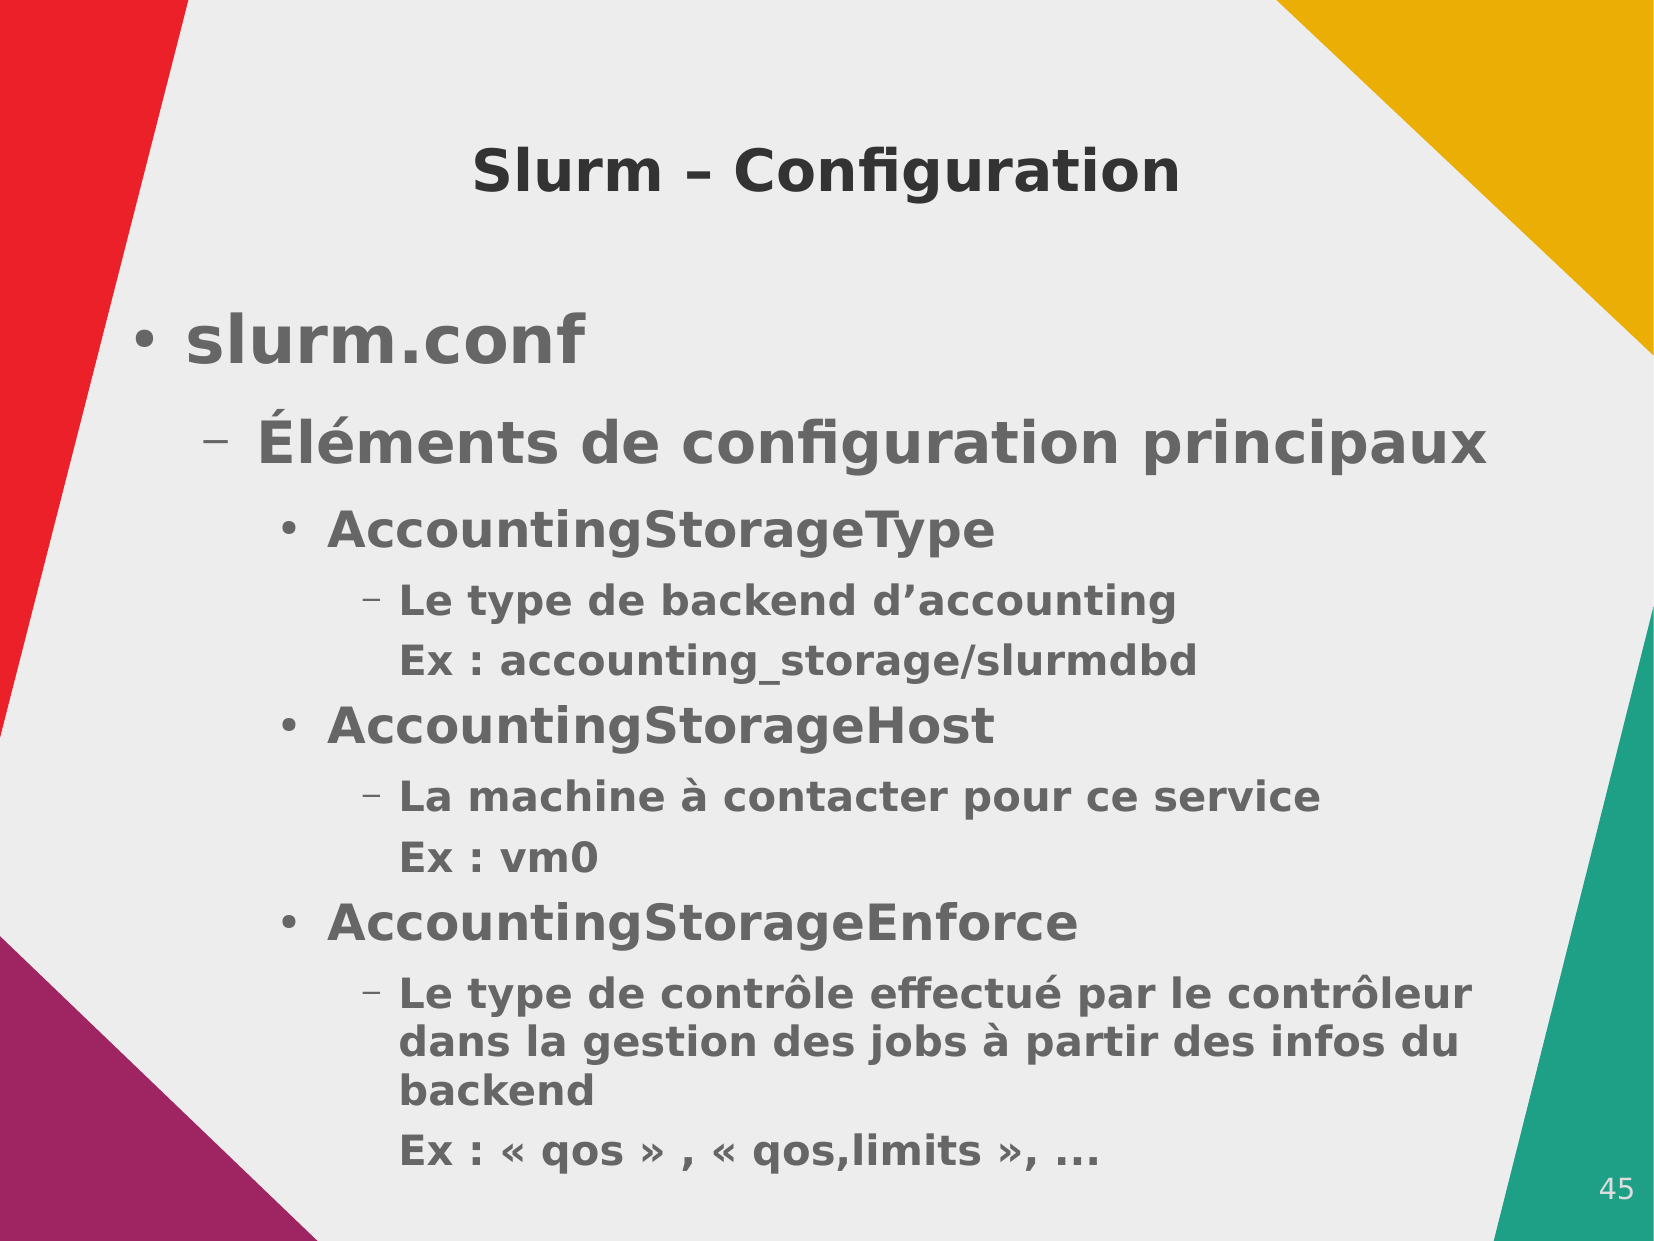

# Slurm – Configuration
slurm.conf
Éléments de configuration principaux
AccountingStorageType
Le type de backend d’accounting
Ex : accounting_storage/slurmdbd
AccountingStorageHost
La machine à contacter pour ce service
Ex : vm0
AccountingStorageEnforce
Le type de contrôle effectué par le contrôleur dans la gestion des jobs à partir des infos du backend
Ex : « qos » , « qos,limits », ...
45